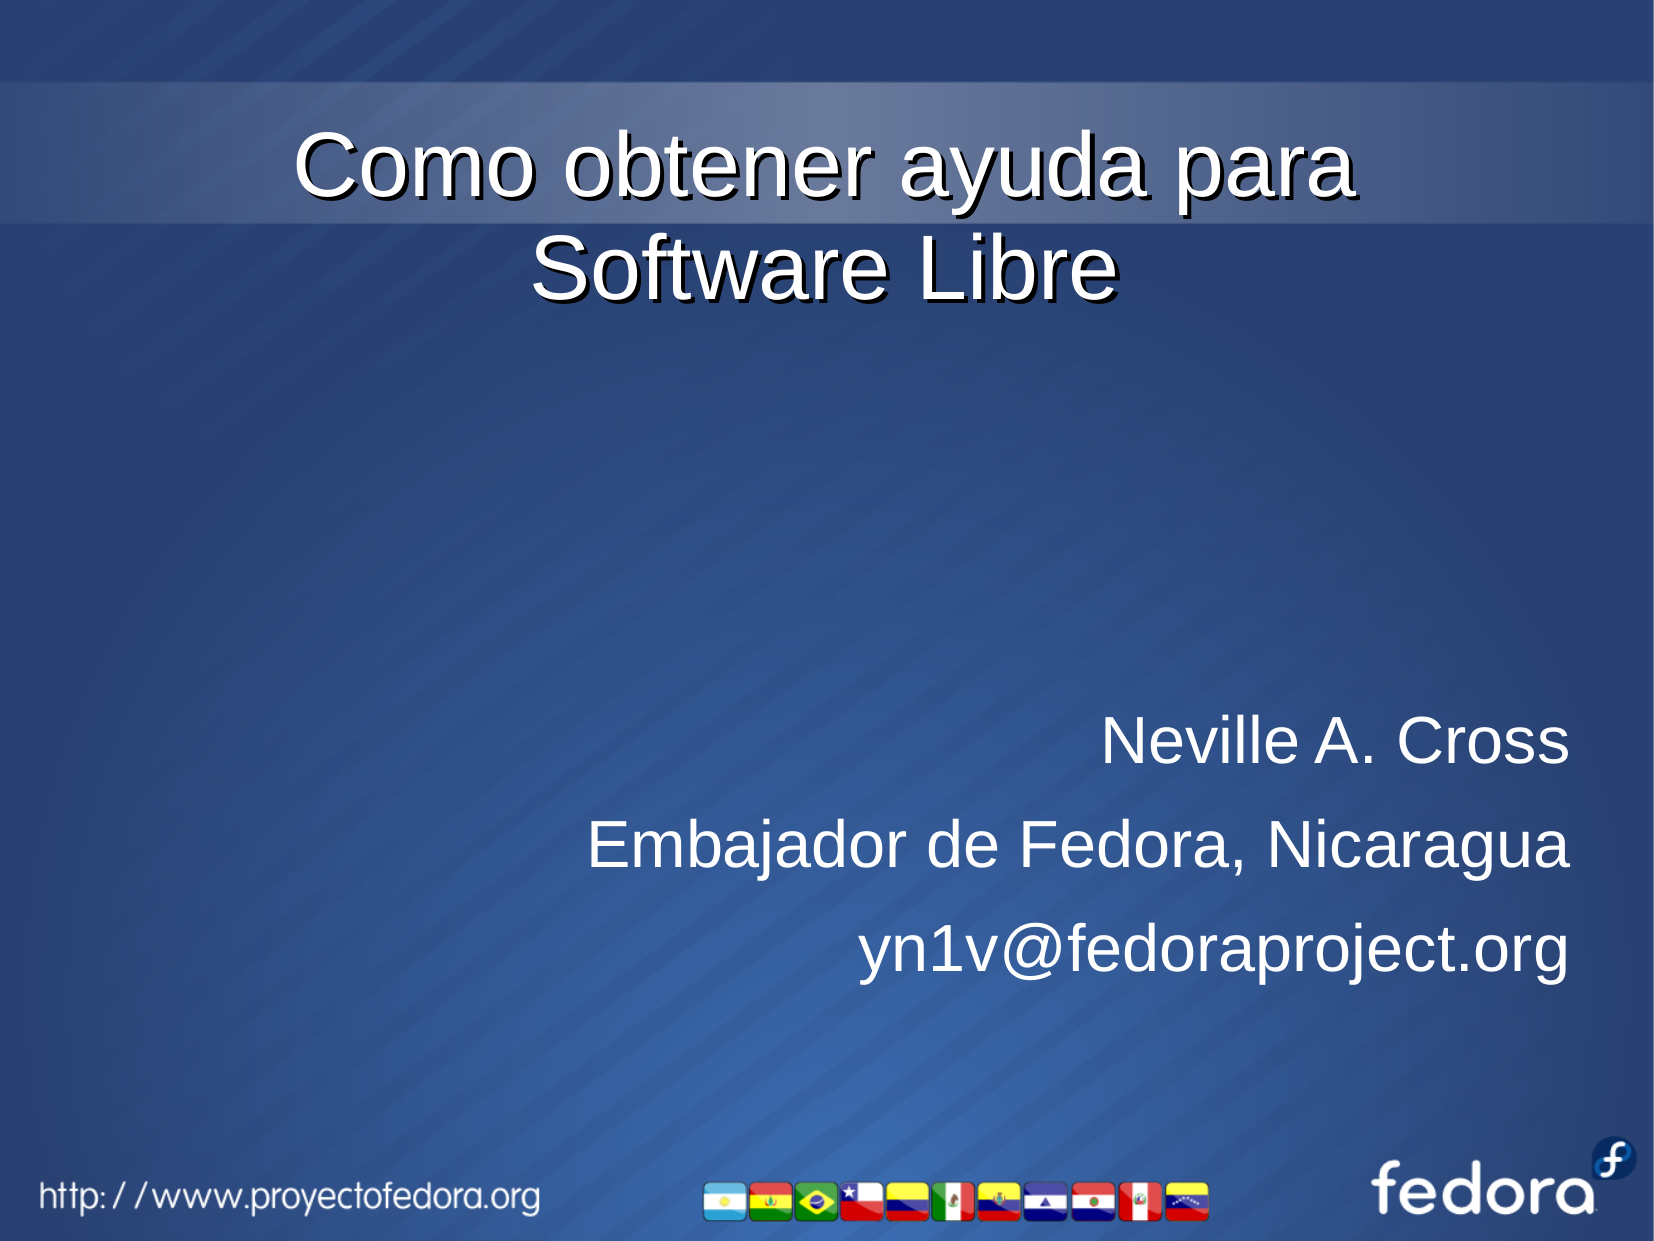

# Como obtener ayuda para Software Libre
Neville A. Cross
Embajador de Fedora, Nicaragua
yn1v@fedoraproject.org